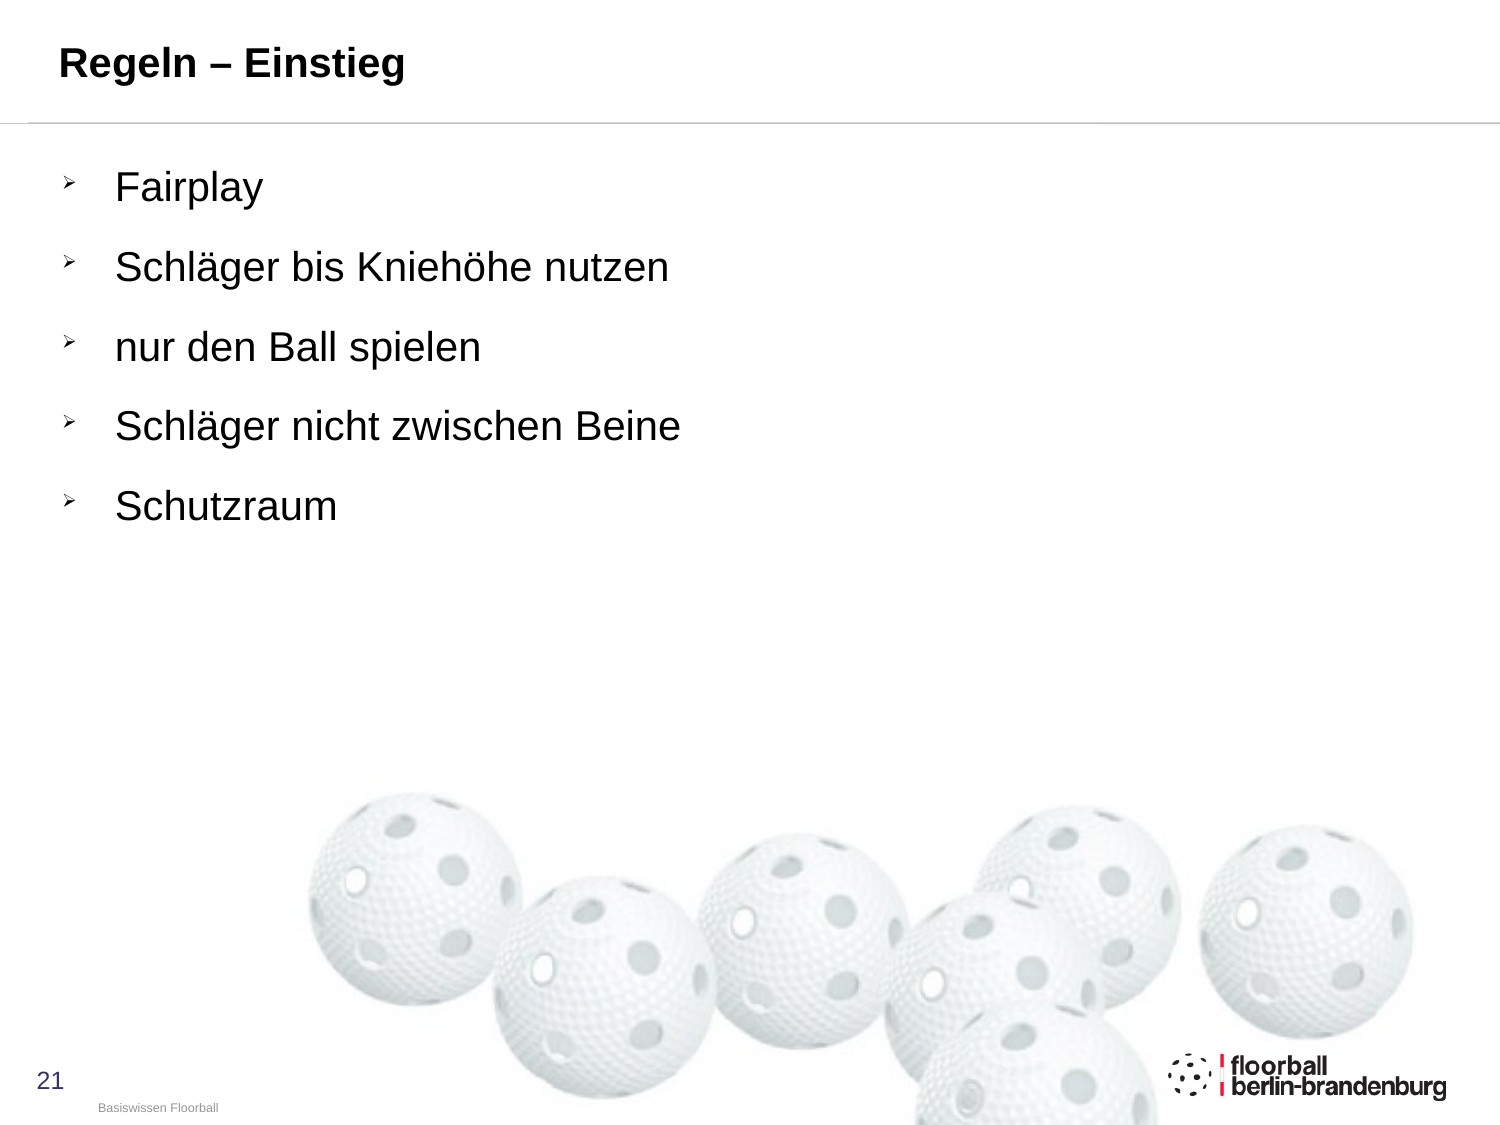

Regeln – Einstieg
Fairplay
Schläger bis Kniehöhe nutzen
nur den Ball spielen
Schläger nicht zwischen Beine
Schutzraum